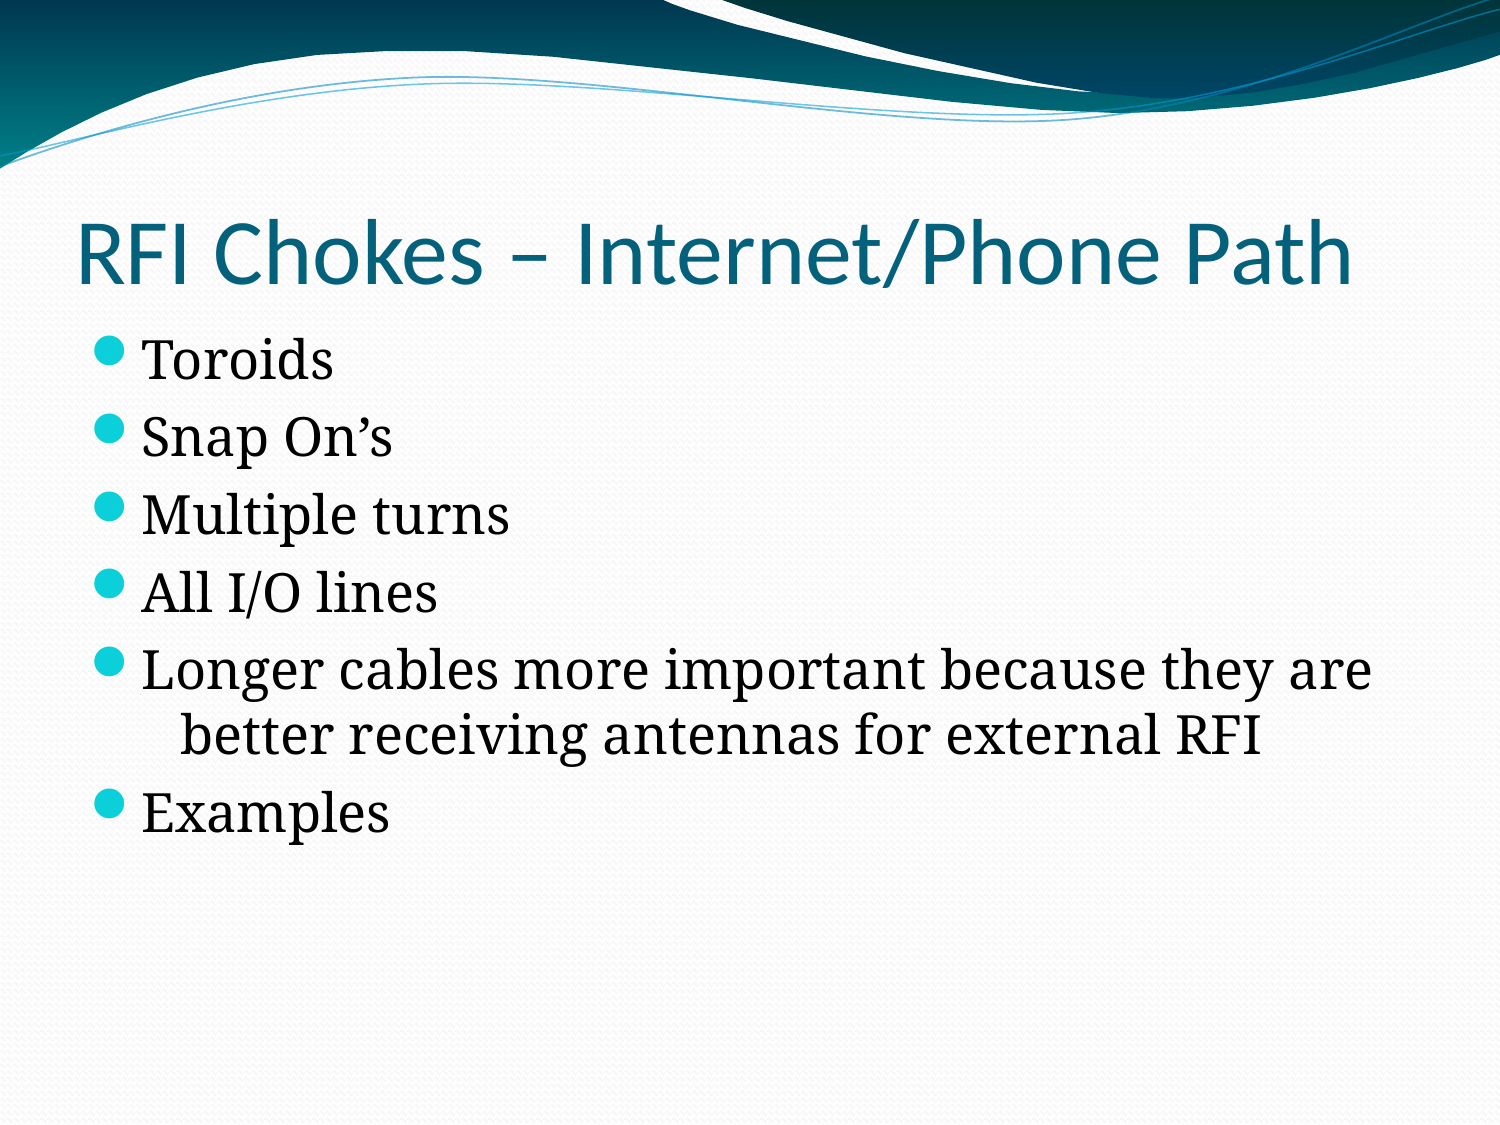

# RFI Chokes – Internet/Phone Path
Toroids
Snap On’s
Multiple turns
All I/O lines
Longer cables more important because they are better receiving antennas for external RFI
Examples